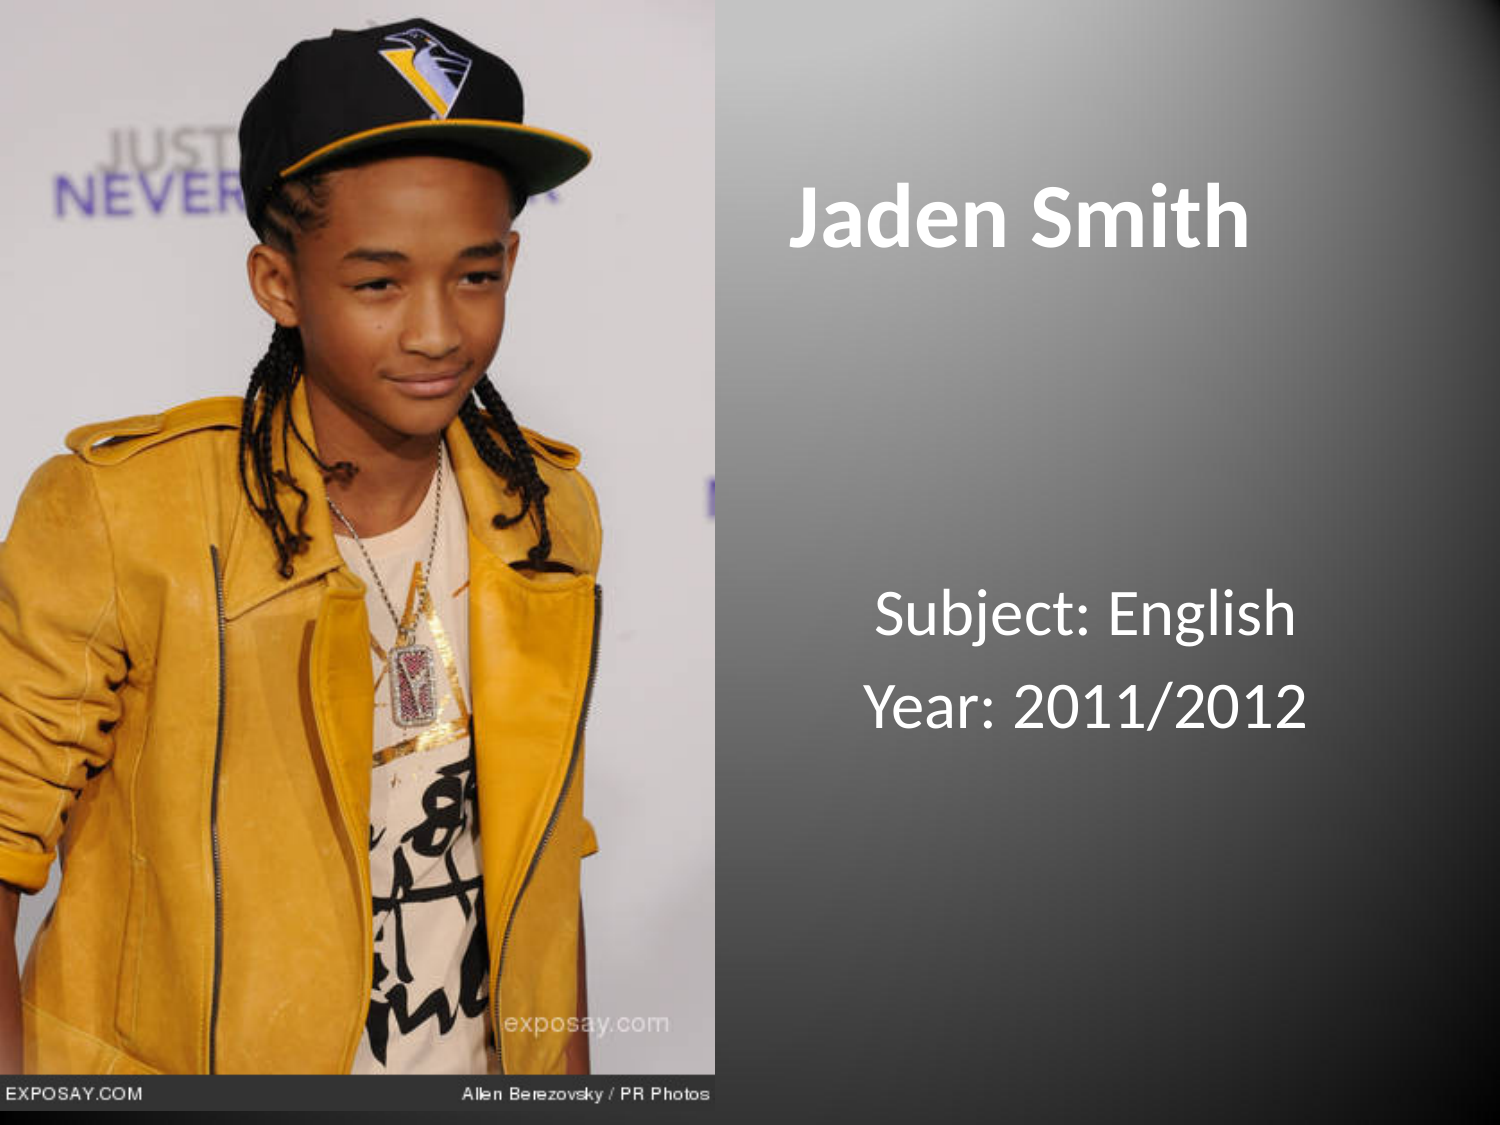

# Jaden Smith
Subject: English
Year: 2011/2012